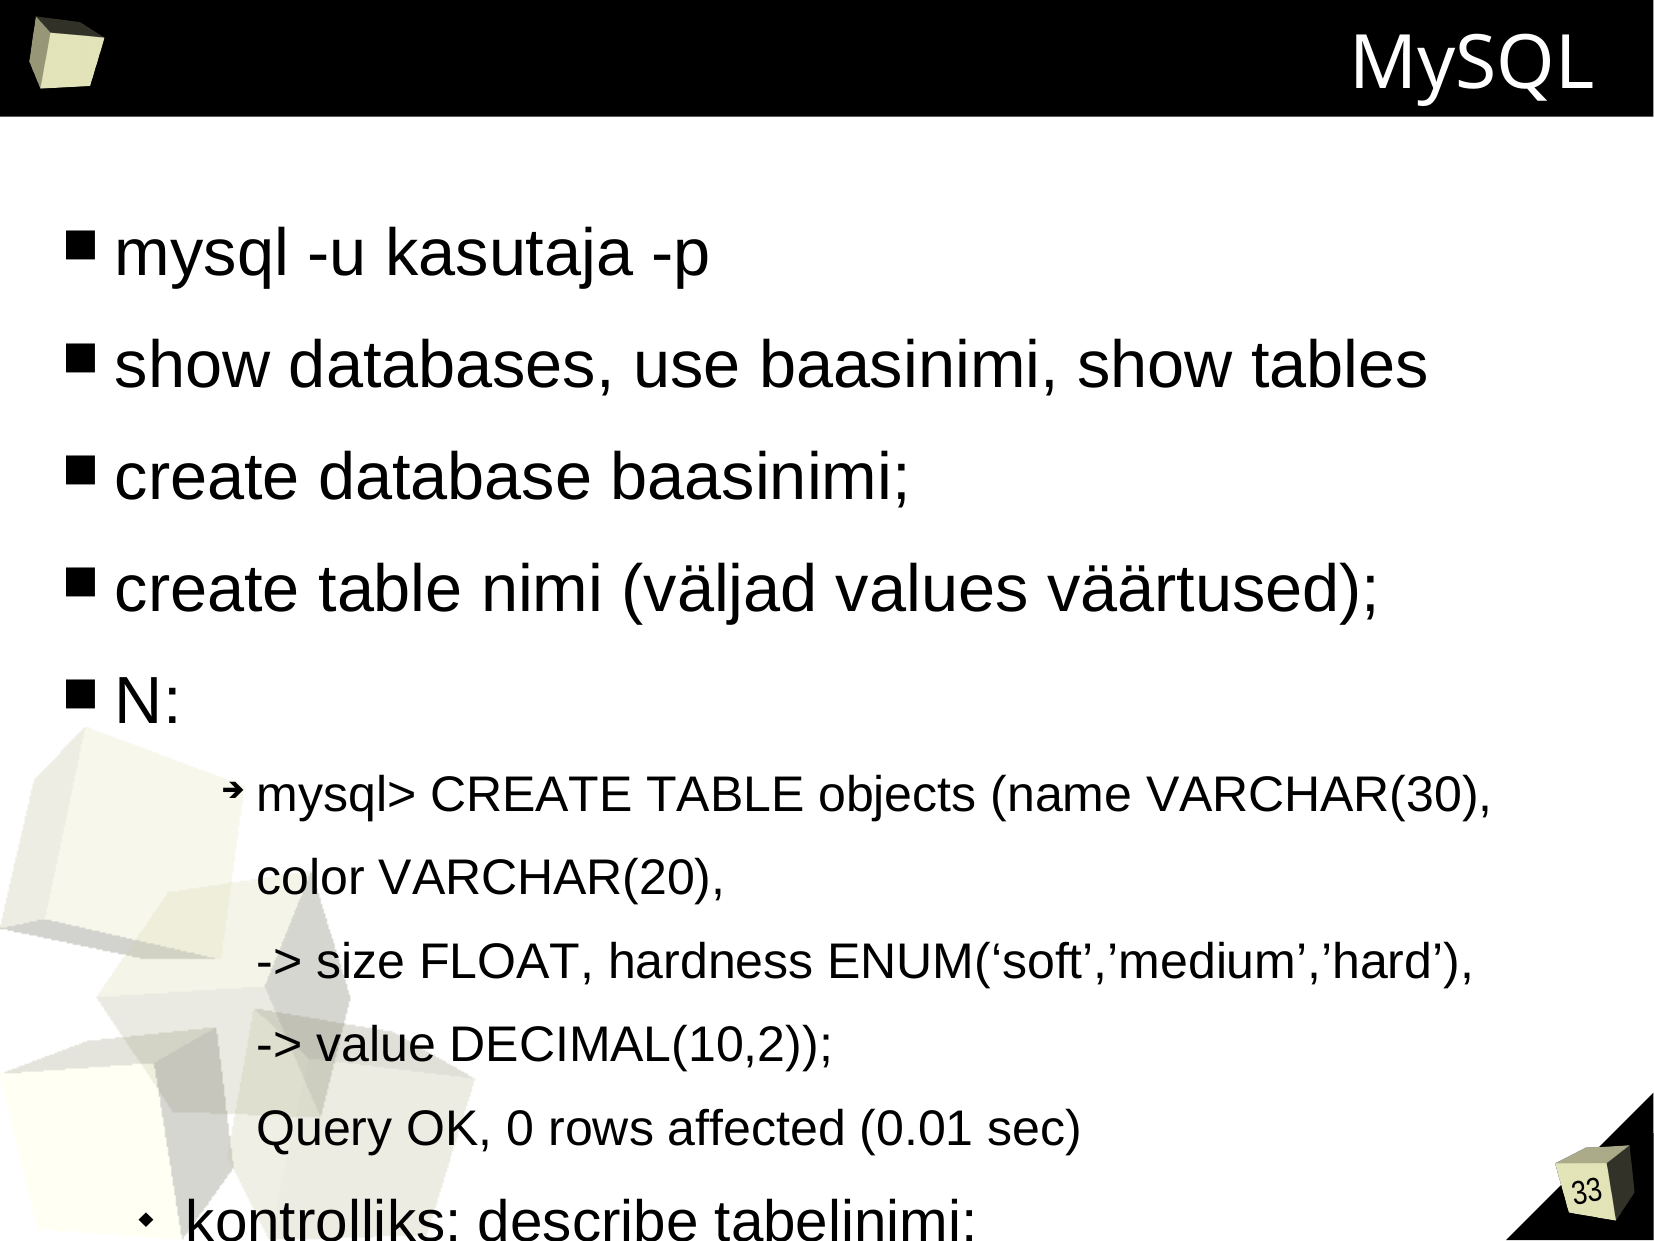

# MySQL
mysql -u kasutaja -p
show databases, use baasinimi, show tables
create database baasinimi;
create table nimi (väljad values väärtused);
N:
mysql> CREATE TABLE objects (name VARCHAR(30), color VARCHAR(20),
-> size FLOAT, hardness ENUM(‘soft’,’medium’,’hard’),
-> value DECIMAL(10,2));
Query OK, 0 rows affected (0.01 sec)
kontrolliks: describe tabelinimi;